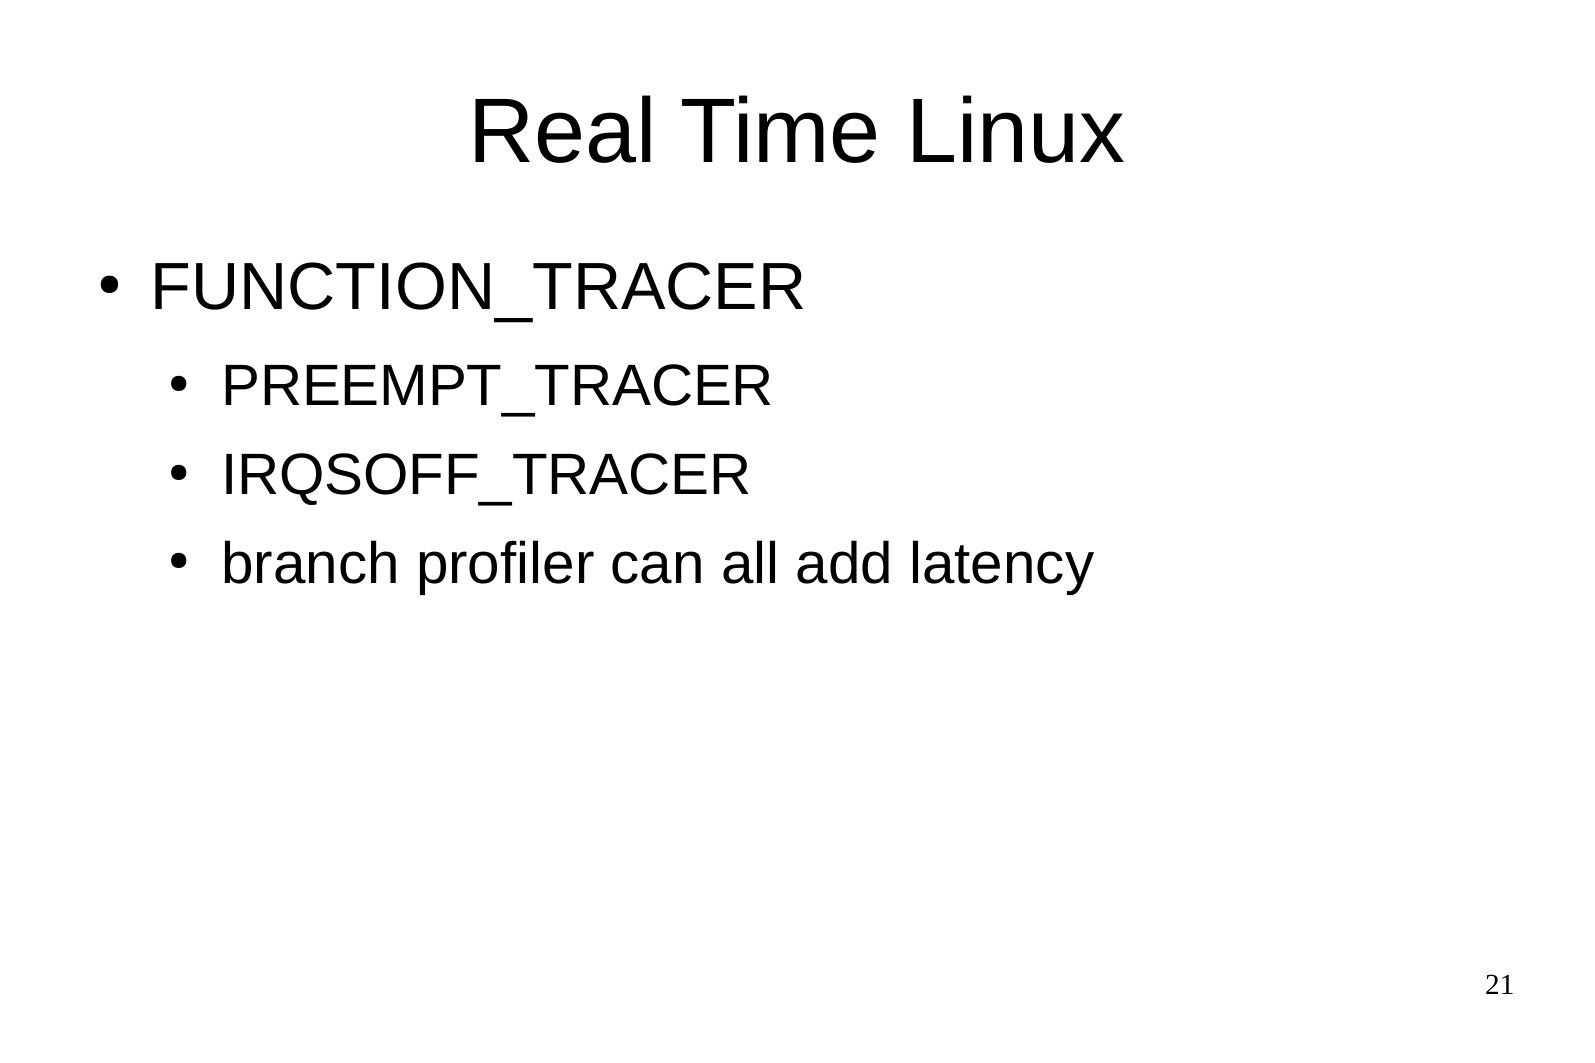

# Real Time Linux
FUNCTION_TRACER
PREEMPT_TRACER
IRQSOFF_TRACER
branch profiler can all add latency
21